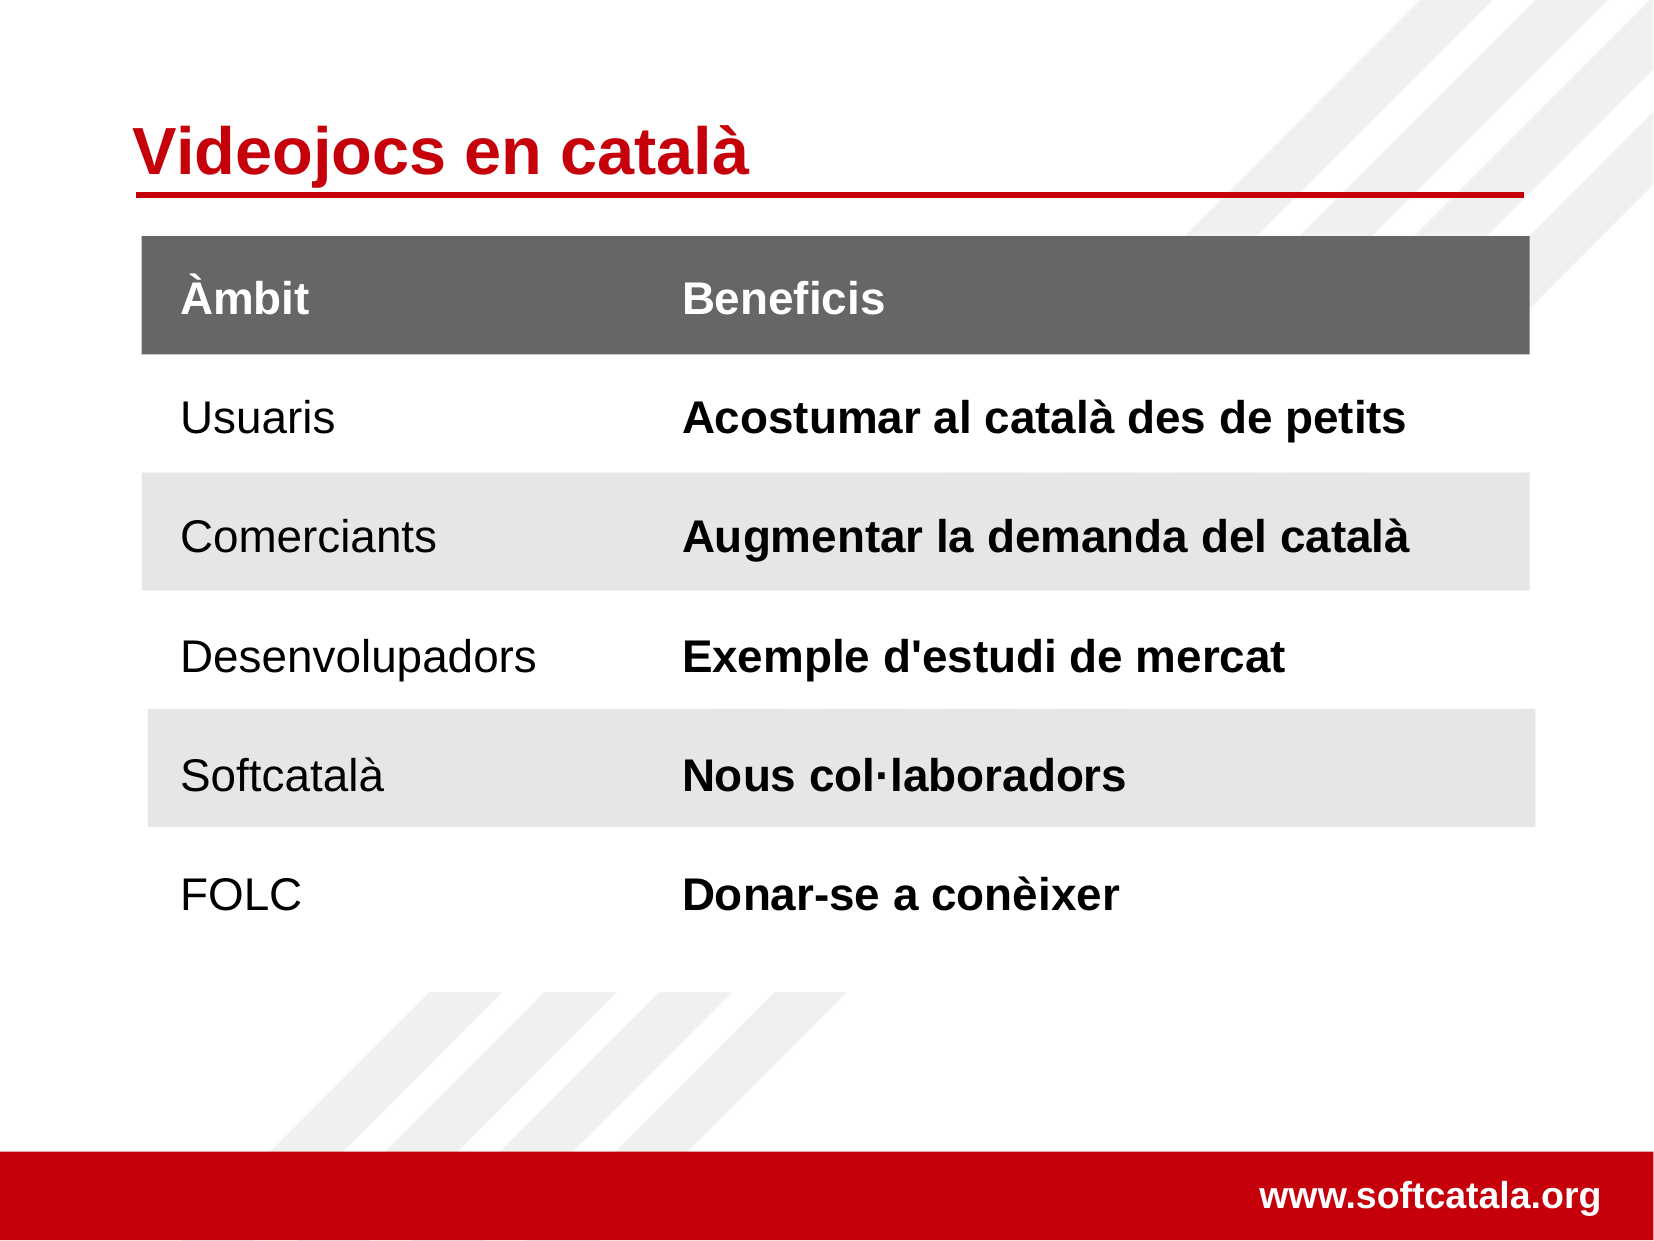

S
Videojocs en català
Àmbit
Usuaris
Comerciants
Desenvolupadors
Softcatalà
FOLC
Beneficis
Acostumar al català des de petits
Augmentar la demanda del català
Exemple d'estudi de mercat
Nous col·laboradors
Donar-se a conèixer
 www.softcatala.org